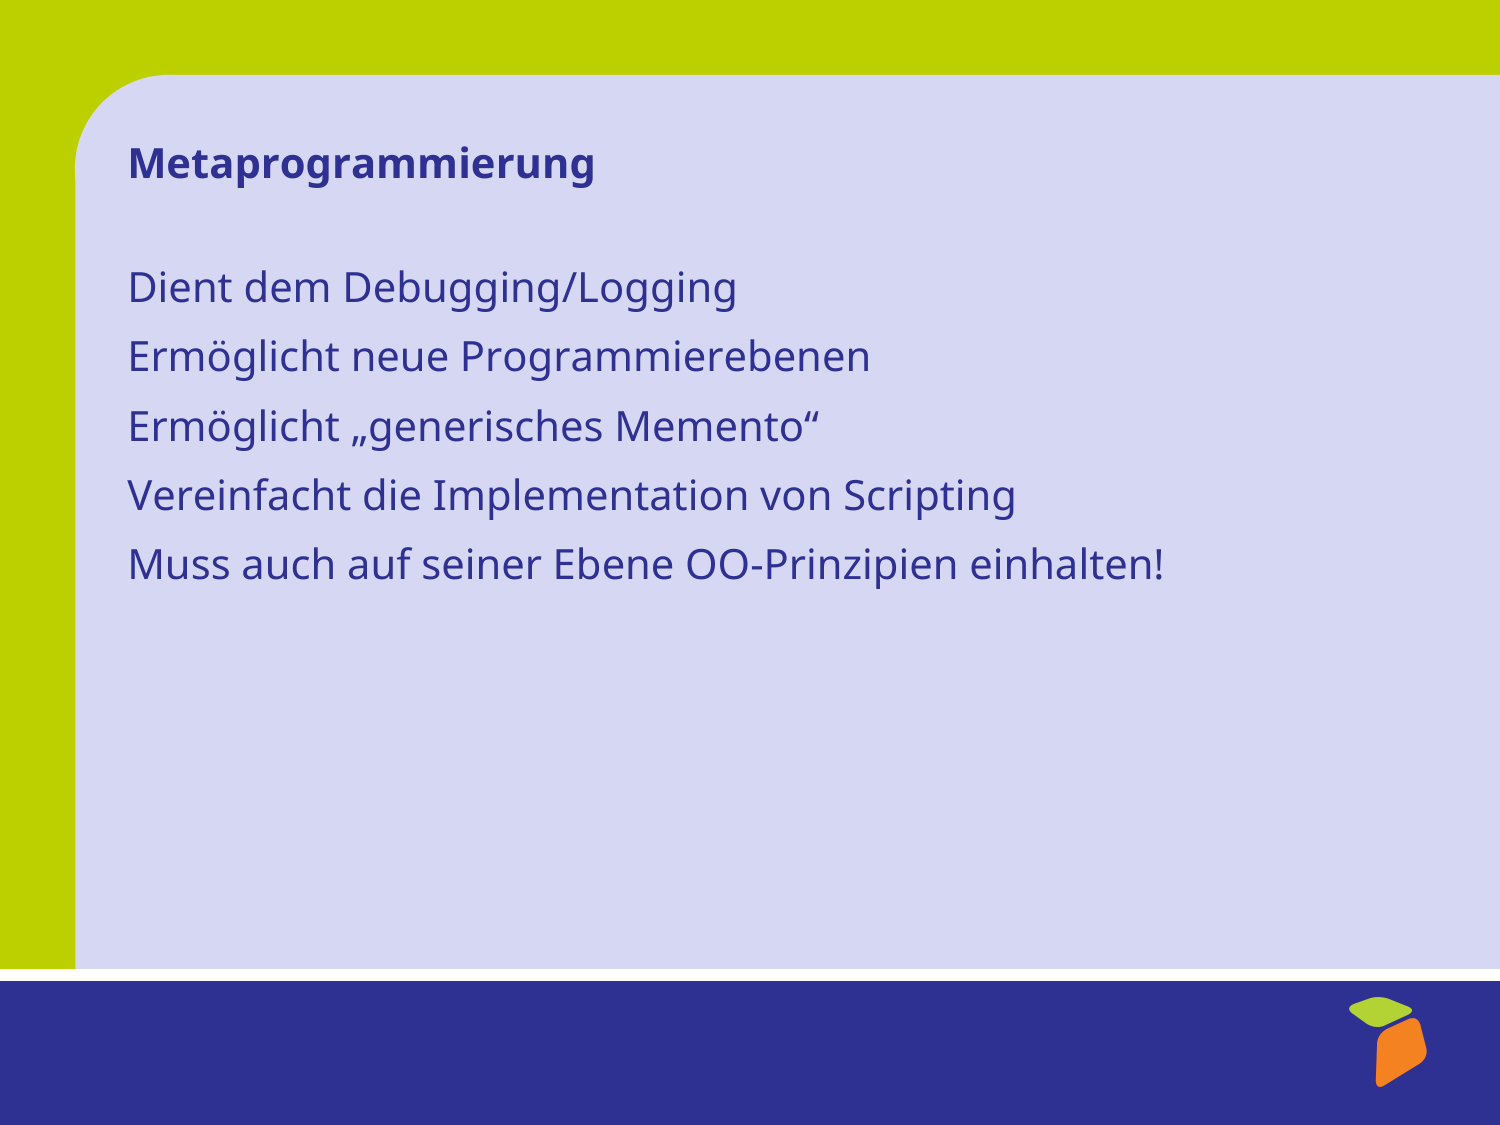

# Metaprogrammierung
Dient dem Debugging/Logging
Ermöglicht neue Programmierebenen
Ermöglicht „generisches Memento“
Vereinfacht die Implementation von Scripting
Muss auch auf seiner Ebene OO-Prinzipien einhalten!